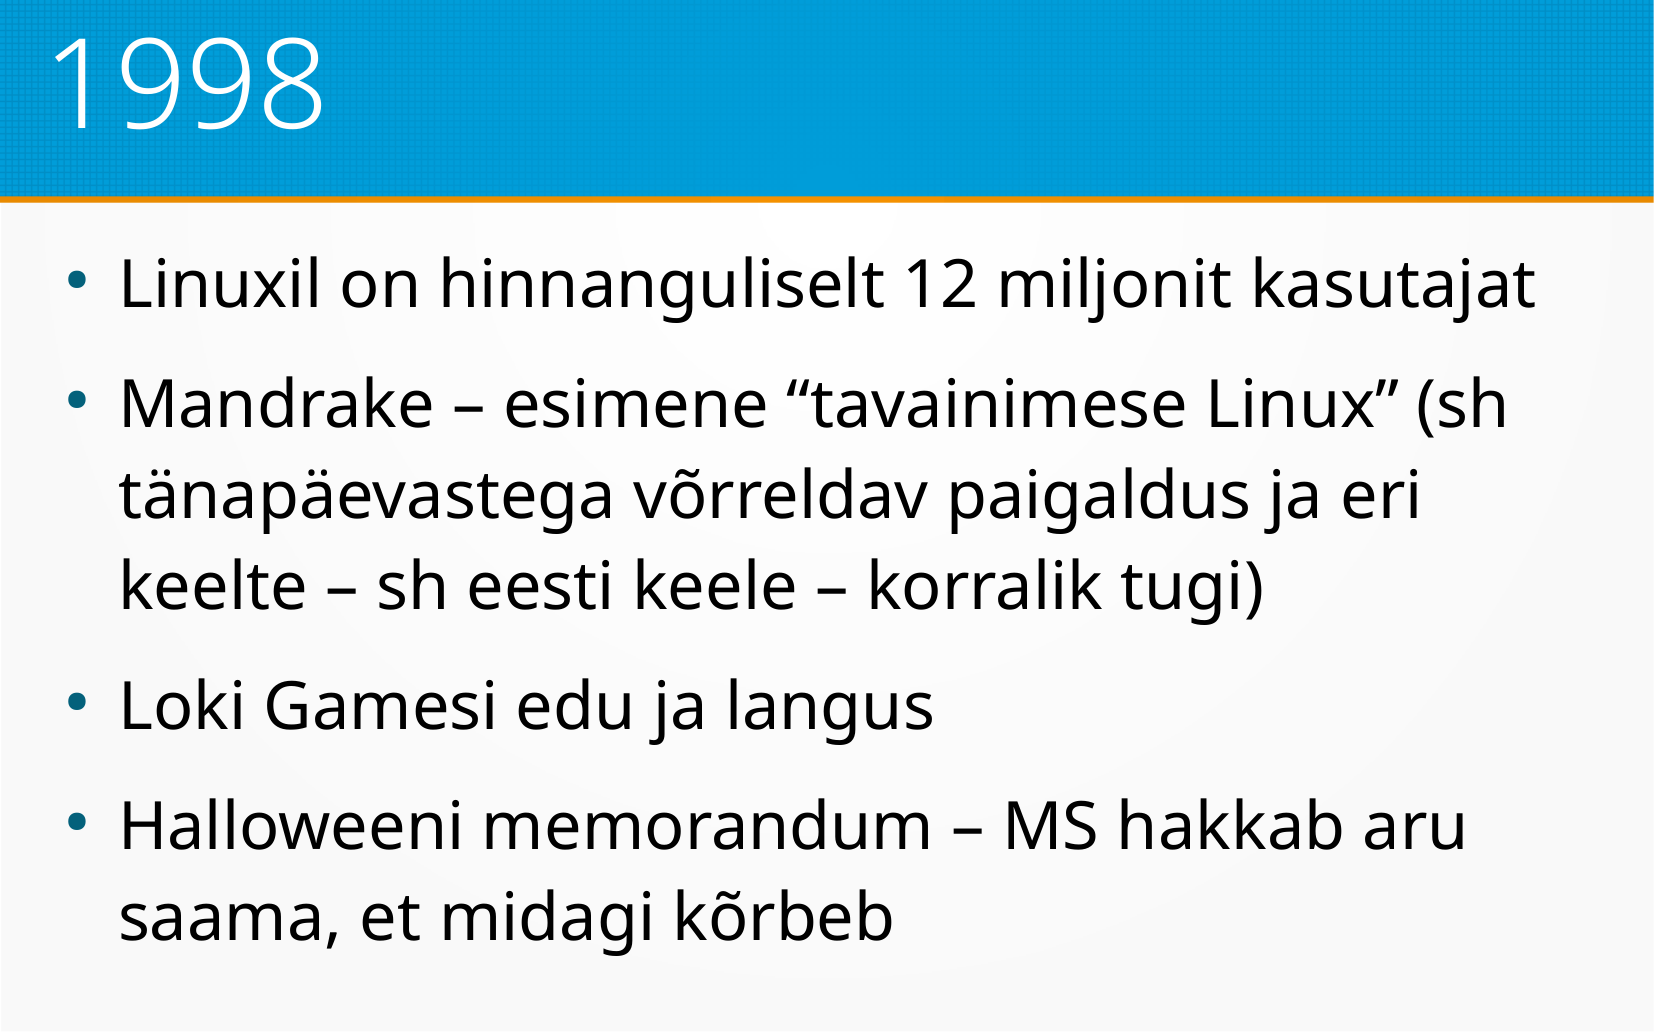

# 1998
Linuxil on hinnanguliselt 12 miljonit kasutajat
Mandrake – esimene “tavainimese Linux” (sh tänapäevastega võrreldav paigaldus ja eri keelte – sh eesti keele – korralik tugi)
Loki Gamesi edu ja langus
Halloweeni memorandum – MS hakkab aru saama, et midagi kõrbeb